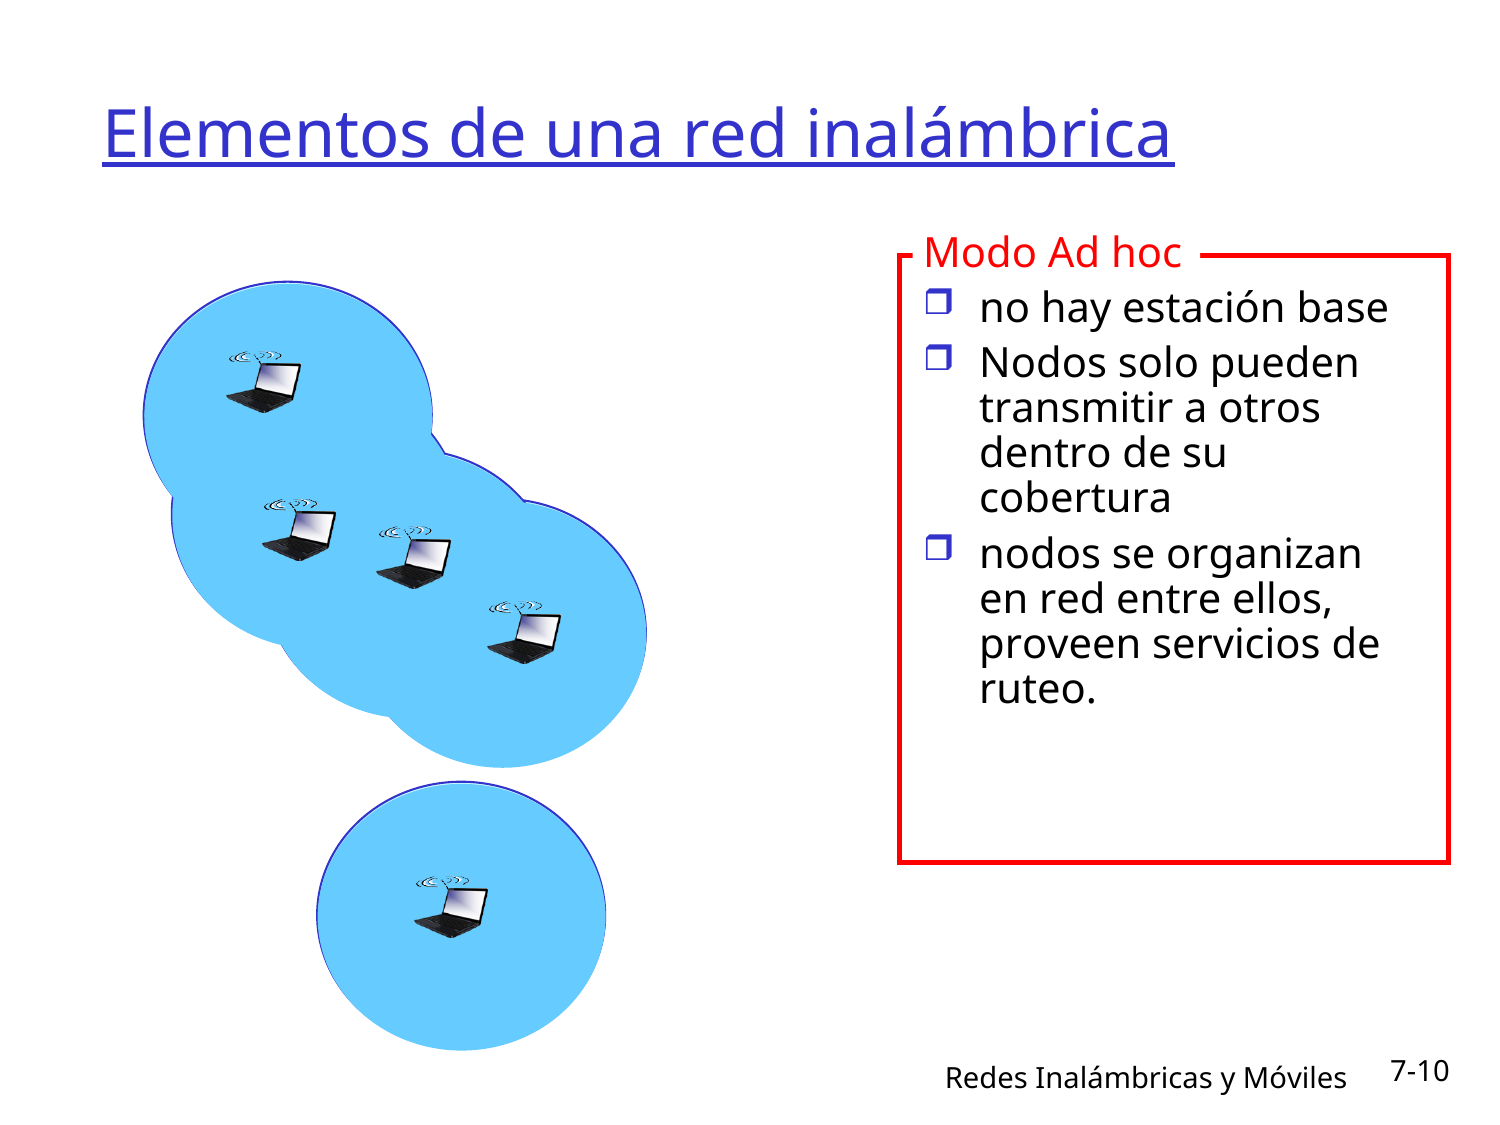

# Elementos de una red inalámbrica
Modo Ad hoc
no hay estación base
Nodos solo pueden transmitir a otros dentro de su cobertura
nodos se organizan en red entre ellos, proveen servicios de ruteo.
10